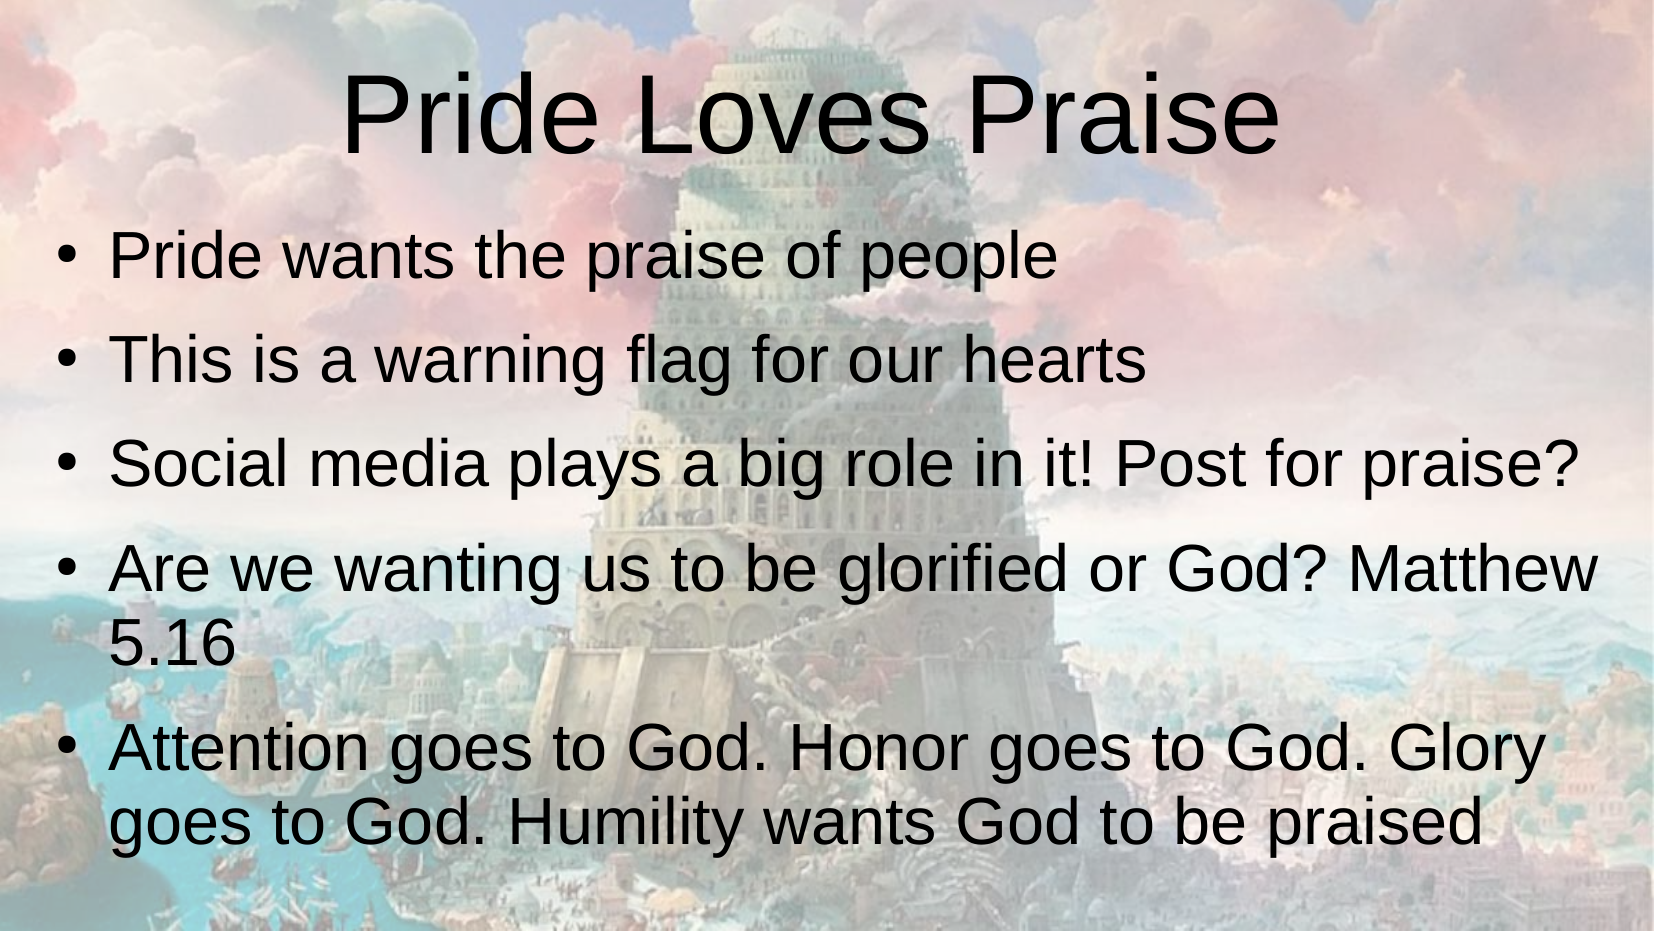

# Pride Loves Praise
Pride wants the praise of people
This is a warning flag for our hearts
Social media plays a big role in it! Post for praise?
Are we wanting us to be glorified or God? Matthew 5.16
Attention goes to God. Honor goes to God. Glory goes to God. Humility wants God to be praised